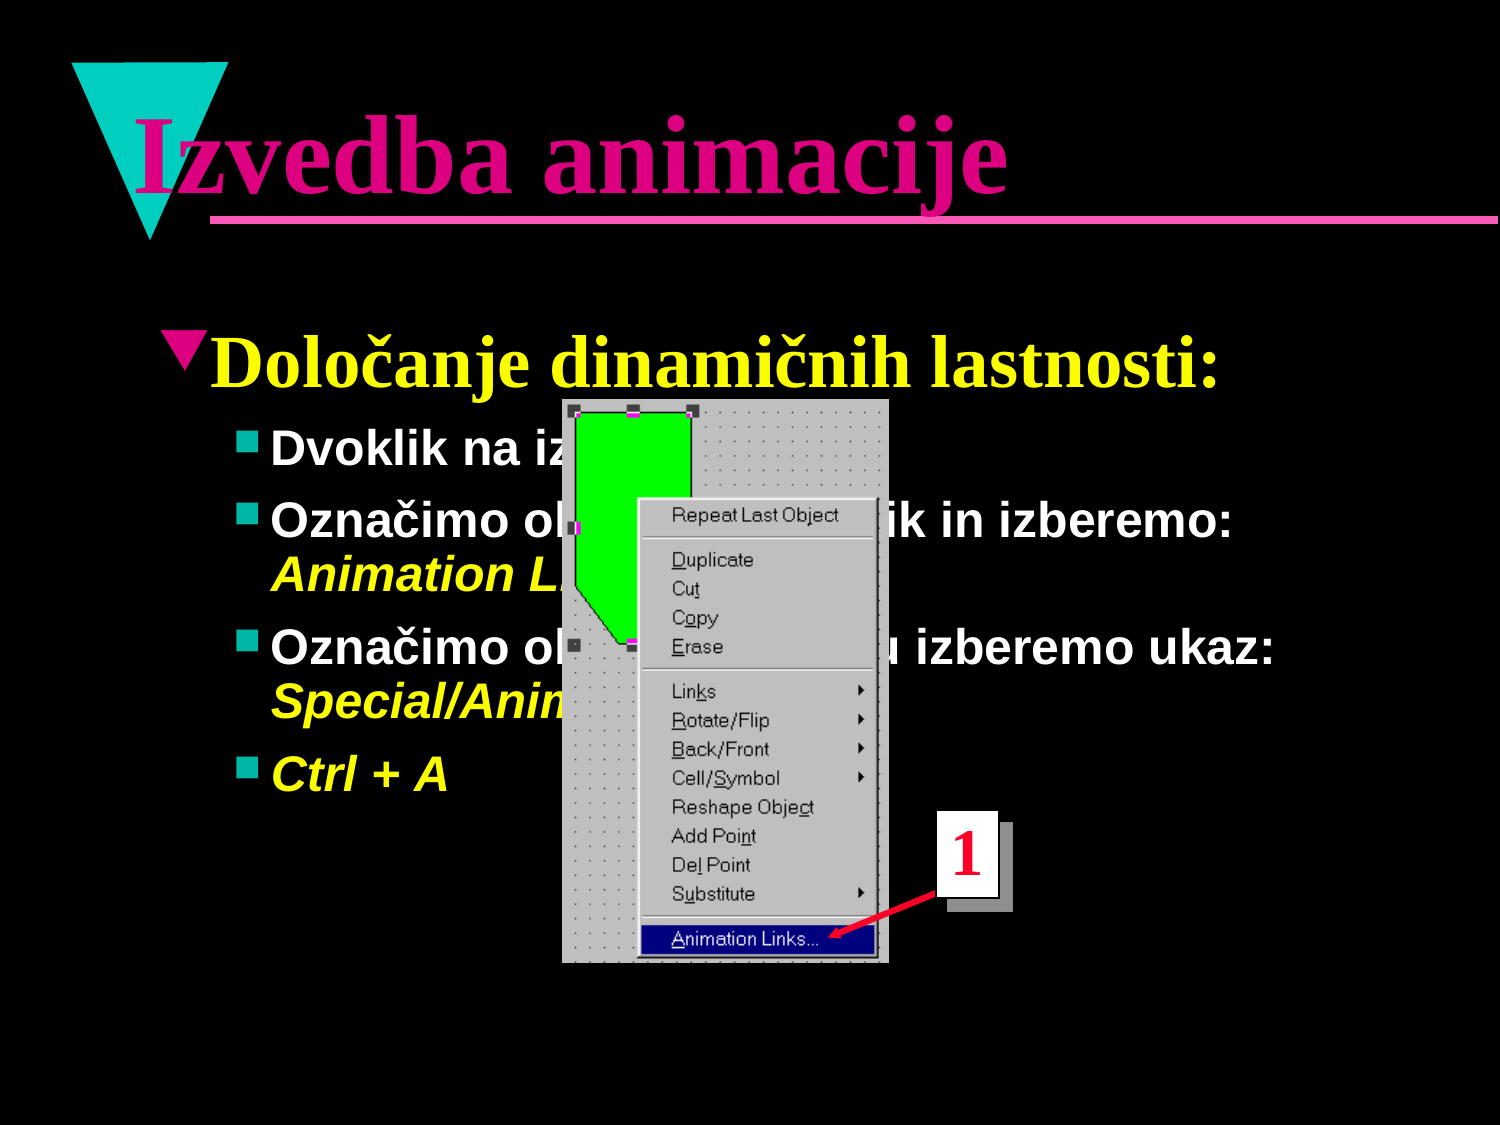

# Izvedba animacije
Določanje dinamičnih lastnosti:
Dvoklik na izbrani objekt
Označimo objekt, desni klik in izberemo: Animation Links
Označimo objekt, v meniju izberemo ukaz: Special/Animation Links
Ctrl + A
1
Animacija
3